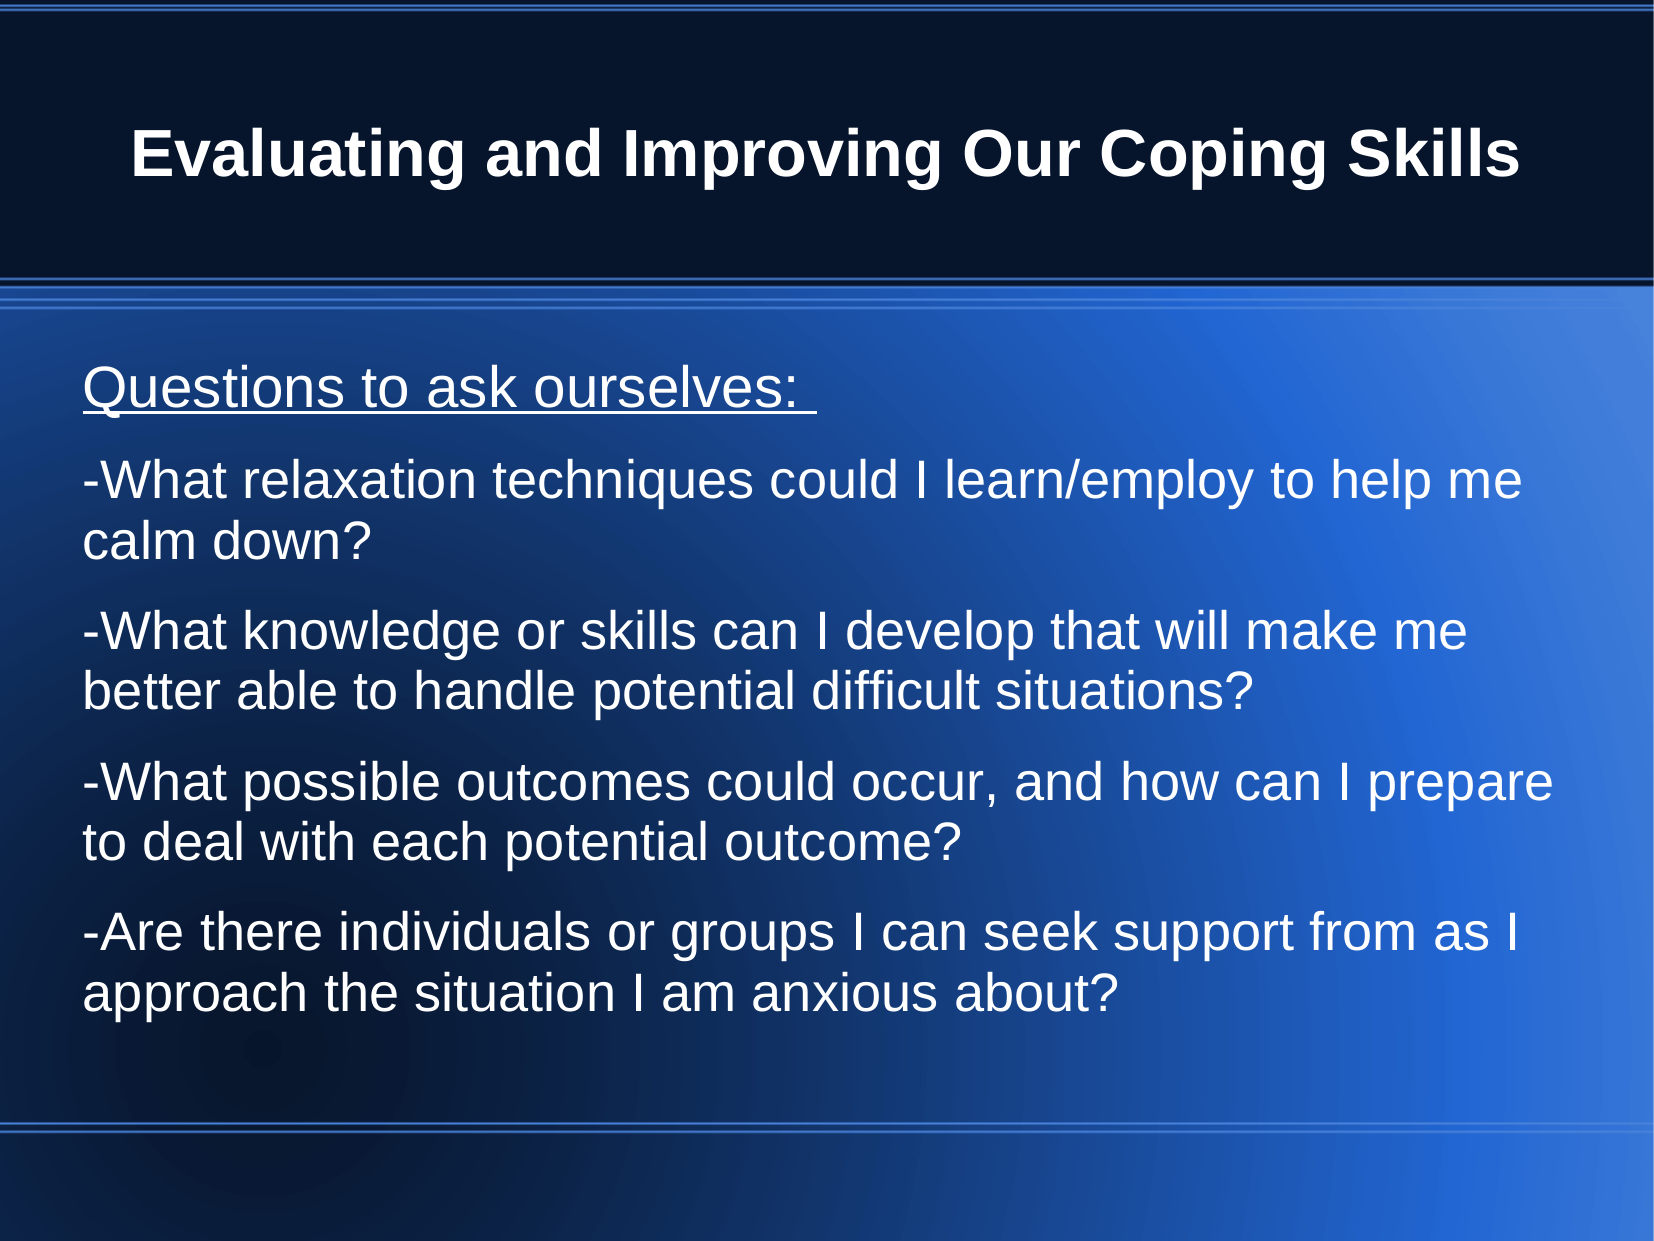

# Evaluating and Improving Our Coping Skills
Questions to ask ourselves:
-What relaxation techniques could I learn/employ to help me calm down?
-What knowledge or skills can I develop that will make me better able to handle potential difficult situations?
-What possible outcomes could occur, and how can I prepare to deal with each potential outcome?
-Are there individuals or groups I can seek support from as I approach the situation I am anxious about?